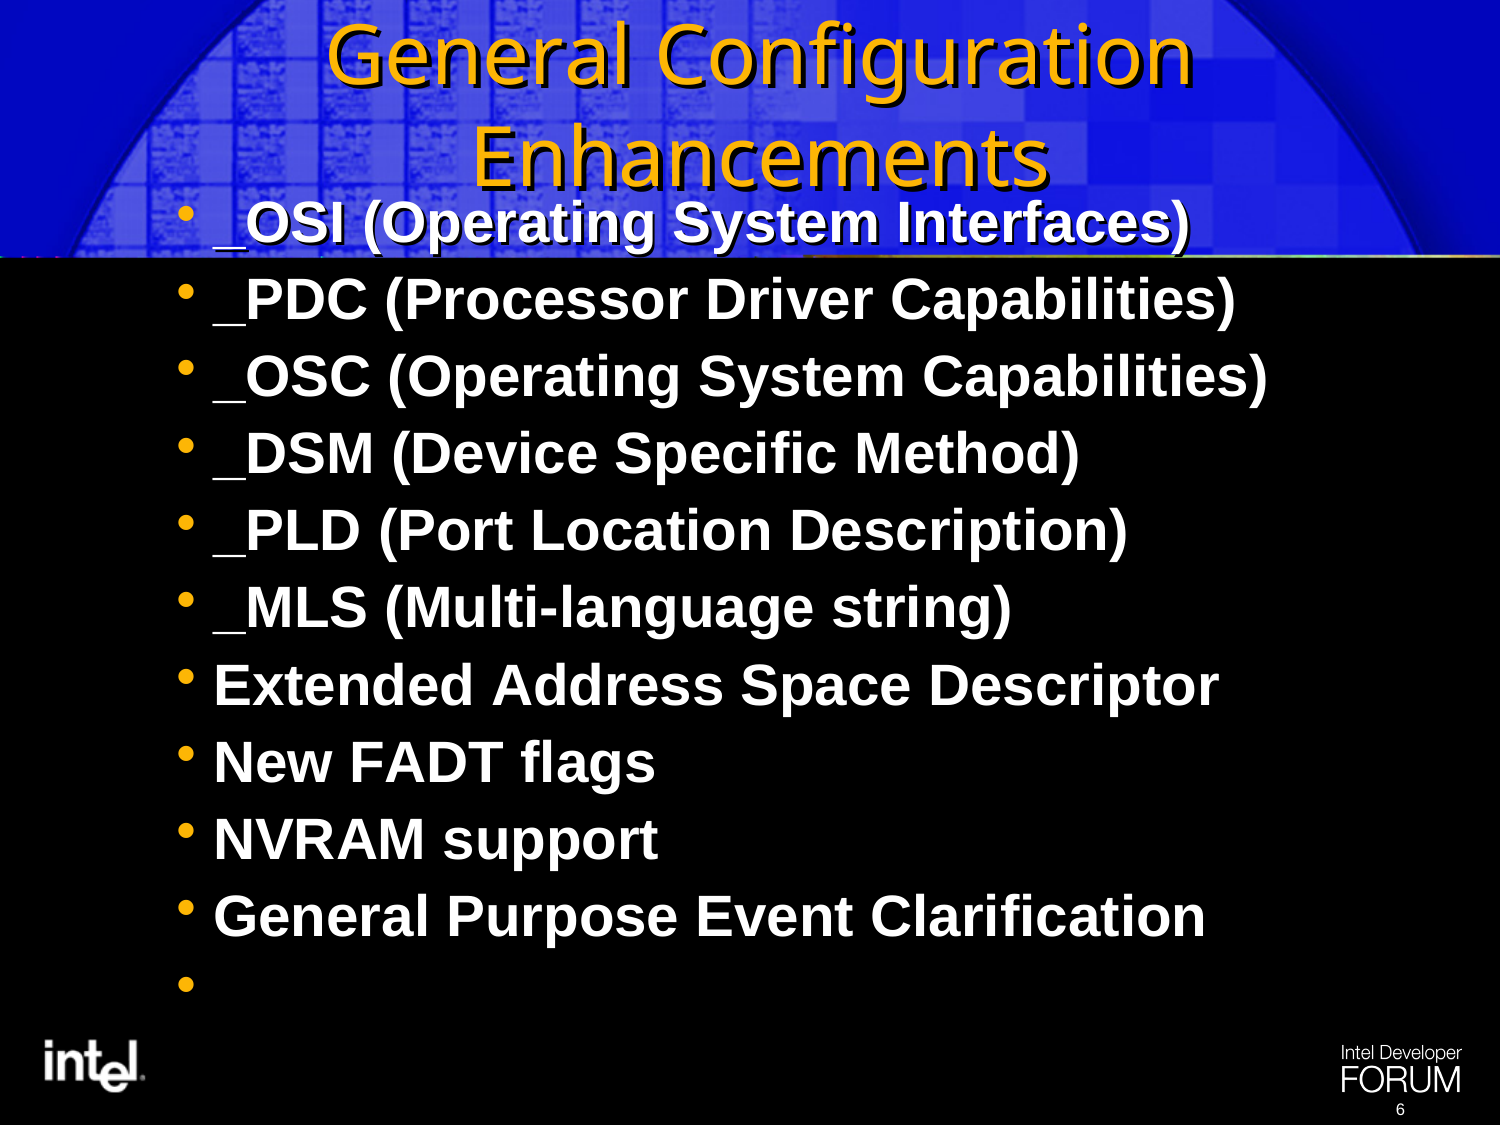

# General Configuration Enhancements
_OSI (Operating System Interfaces)
_PDC (Processor Driver Capabilities)
_OSC (Operating System Capabilities)
_DSM (Device Specific Method)
_PLD (Port Location Description)
_MLS (Multi-language string)
Extended Address Space Descriptor
New FADT flags
NVRAM support
General Purpose Event Clarification